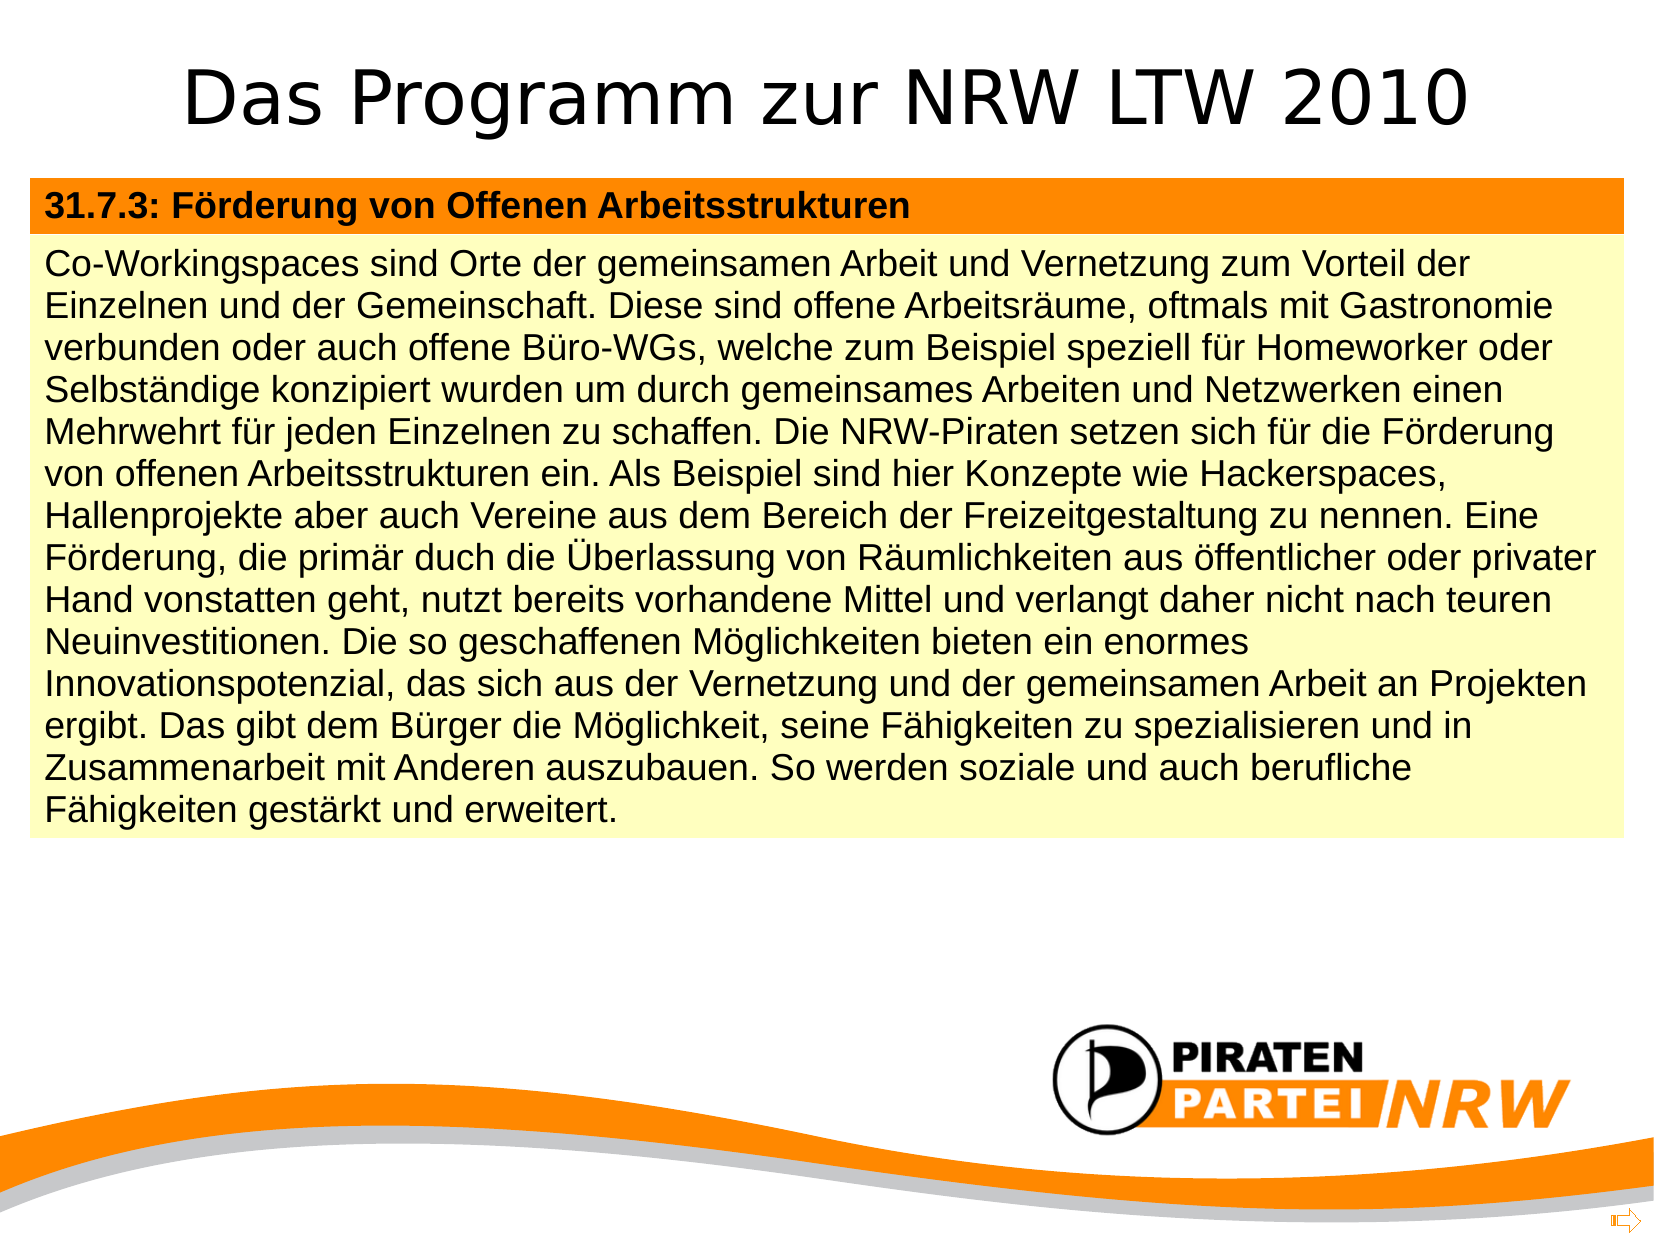

# Das Programm zur NRW LTW 2010
| 31.7.3: Förderung von Offenen Arbeitsstrukturen |
| --- |
| Co-Workingspaces sind Orte der gemeinsamen Arbeit und Vernetzung zum Vorteil der Einzelnen und der Gemeinschaft. Diese sind offene Arbeitsräume, oftmals mit Gastronomie verbunden oder auch offene Büro-WGs, welche zum Beispiel speziell für Homeworker oder Selbständige konzipiert wurden um durch gemeinsames Arbeiten und Netzwerken einen Mehrwehrt für jeden Einzelnen zu schaffen. Die NRW-Piraten setzen sich für die Förderung von offenen Arbeitsstrukturen ein. Als Beispiel sind hier Konzepte wie Hackerspaces, Hallenprojekte aber auch Vereine aus dem Bereich der Freizeitgestaltung zu nennen. Eine Förderung, die primär duch die Überlassung von Räumlichkeiten aus öffentlicher oder privater Hand vonstatten geht, nutzt bereits vorhandene Mittel und verlangt daher nicht nach teuren Neuinvestitionen. Die so geschaffenen Möglichkeiten bieten ein enormes Innovationspotenzial, das sich aus der Vernetzung und der gemeinsamen Arbeit an Projekten ergibt. Das gibt dem Bürger die Möglichkeit, seine Fähigkeiten zu spezialisieren und in Zusammenarbeit mit Anderen auszubauen. So werden soziale und auch berufliche Fähigkeiten gestärkt und erweitert. |